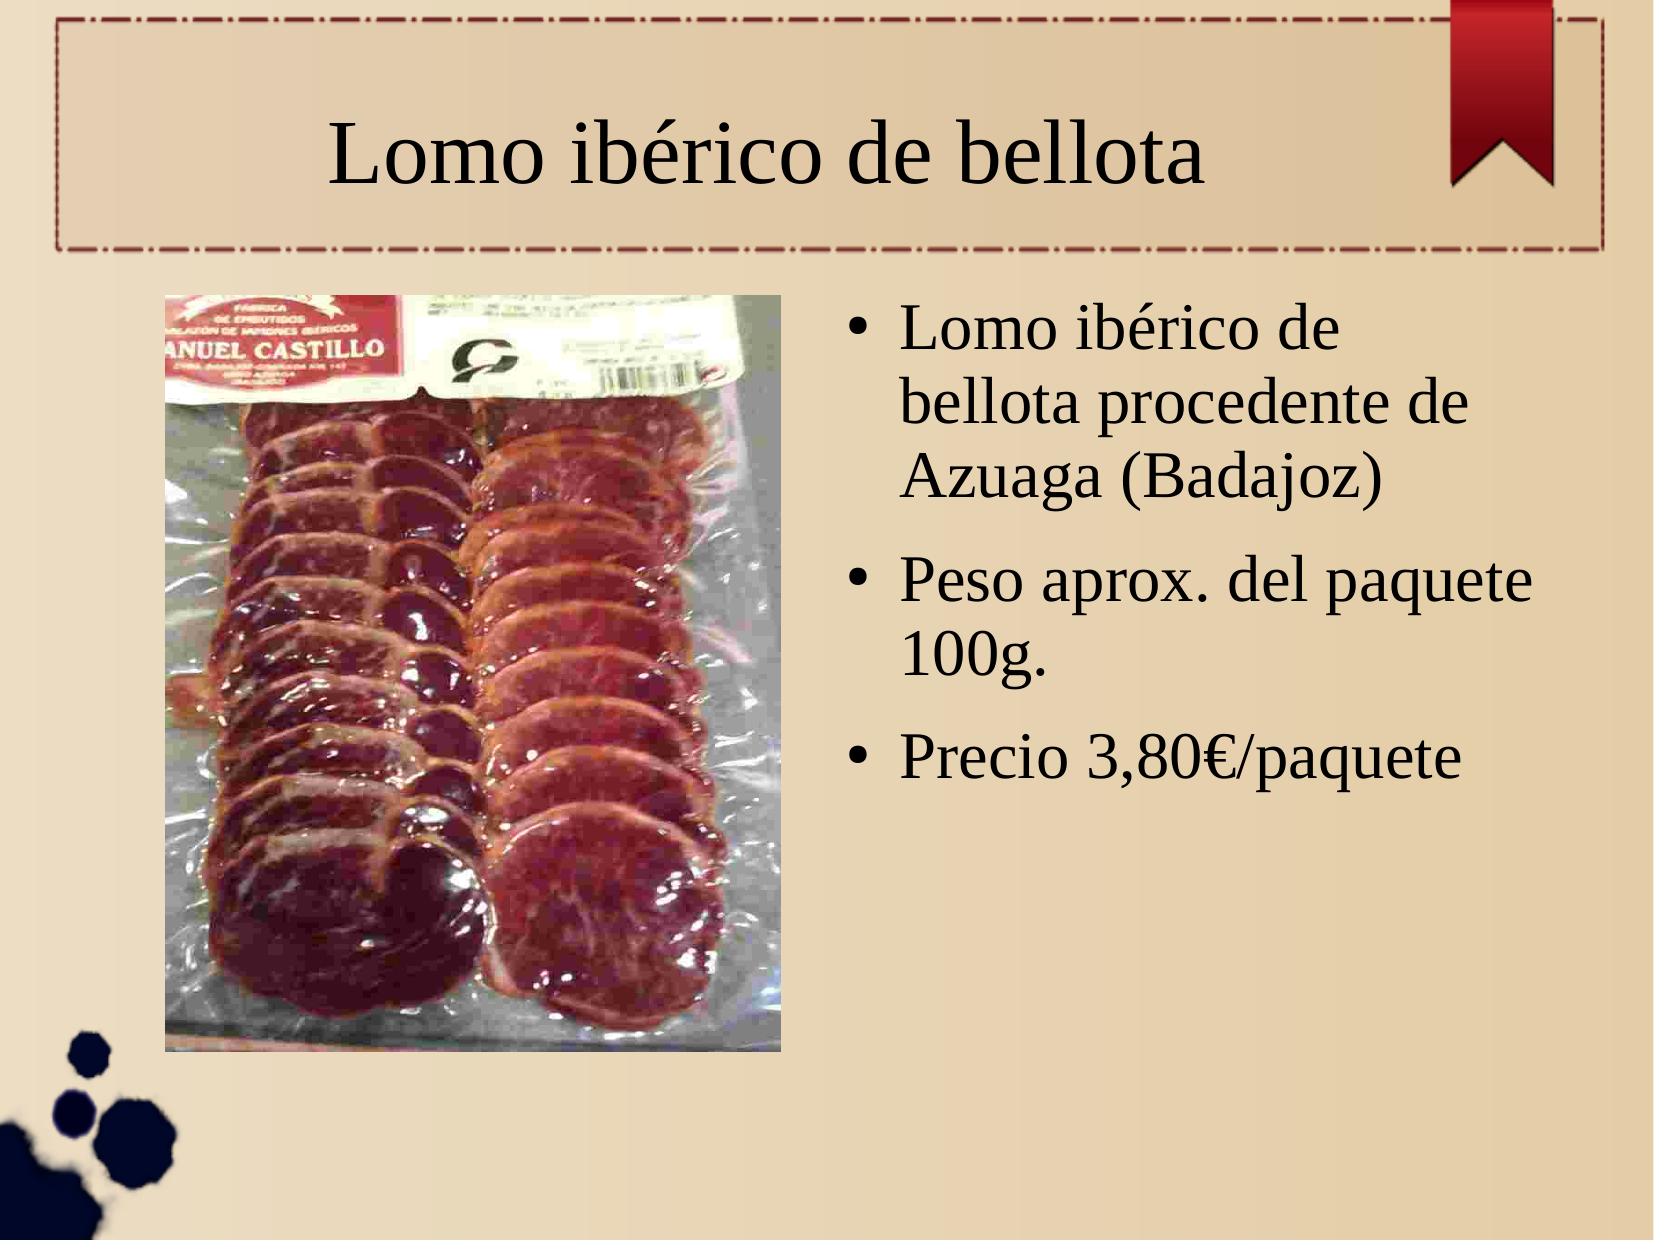

# Lomo ibérico de bellota
Lomo ibérico de bellota procedente de Azuaga (Badajoz)
Peso aprox. del paquete 100g.
Precio 3,80€/paquete